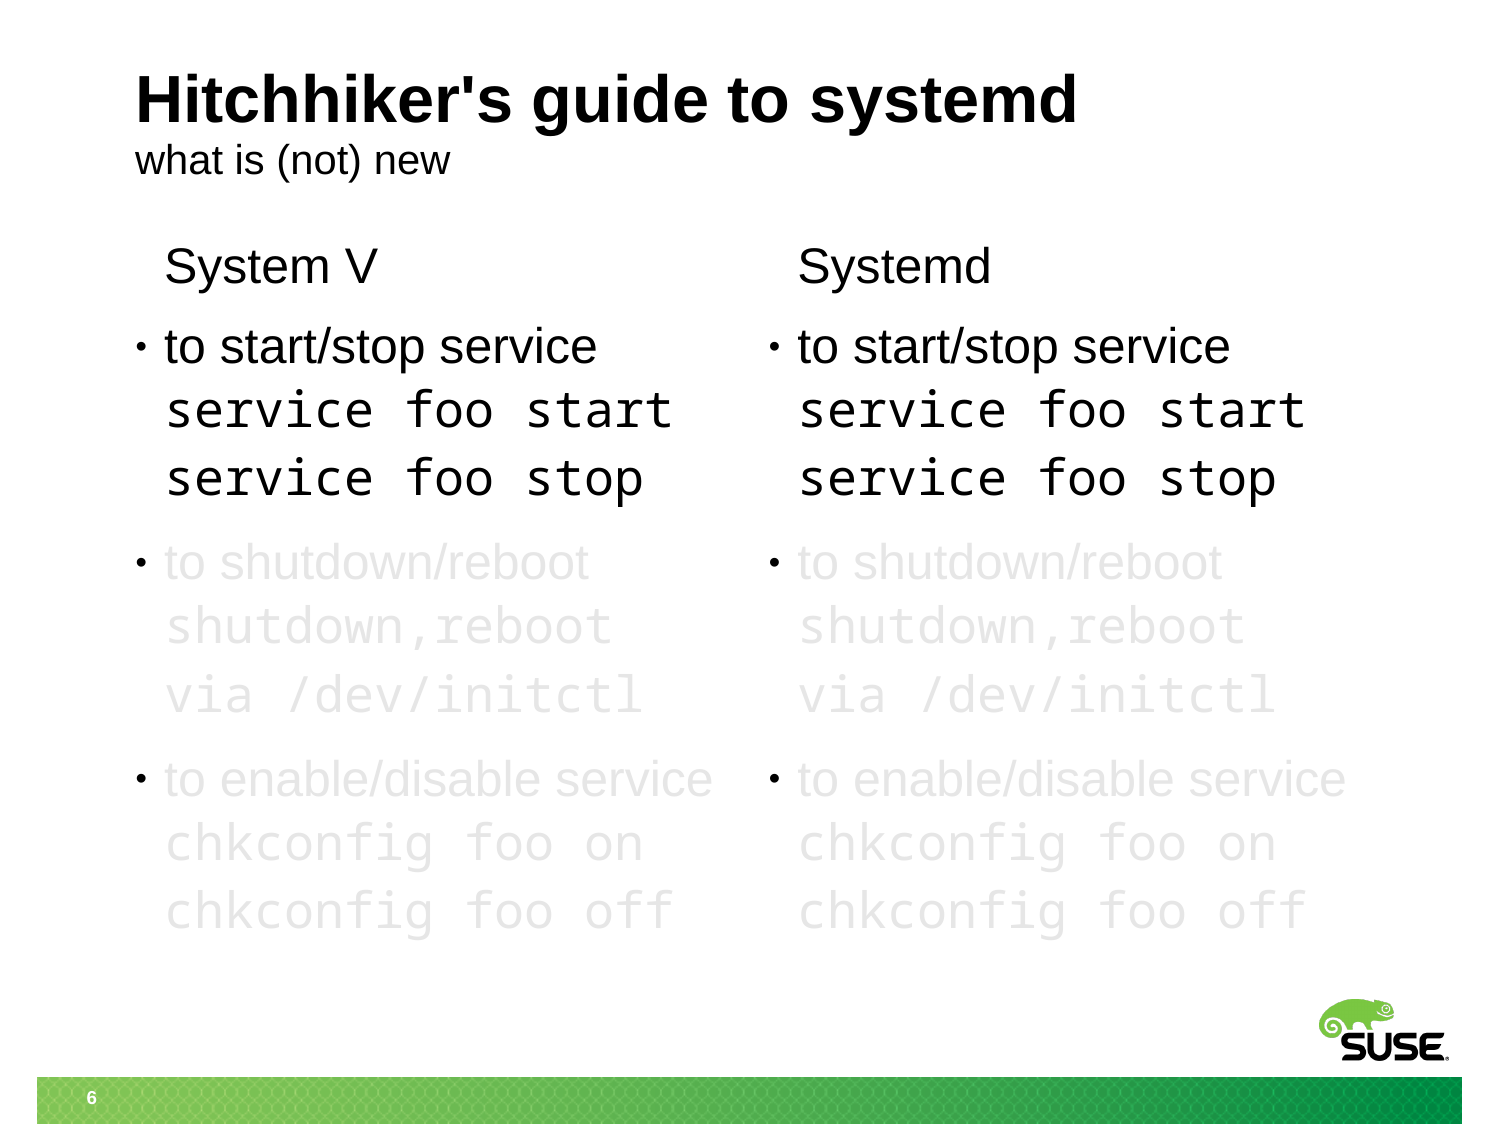

# Hitchhiker's guide to systemd what is (not) new
System V
to start/stop service
service foo start
service foo stop
to shutdown/reboot
shutdown,reboot
via /dev/initctl
to enable/disable service
chkconfig foo on
chkconfig foo off
Systemd
to start/stop service
service foo start
service foo stop
to shutdown/reboot
shutdown,reboot
via /dev/initctl
to enable/disable service
chkconfig foo on
chkconfig foo off